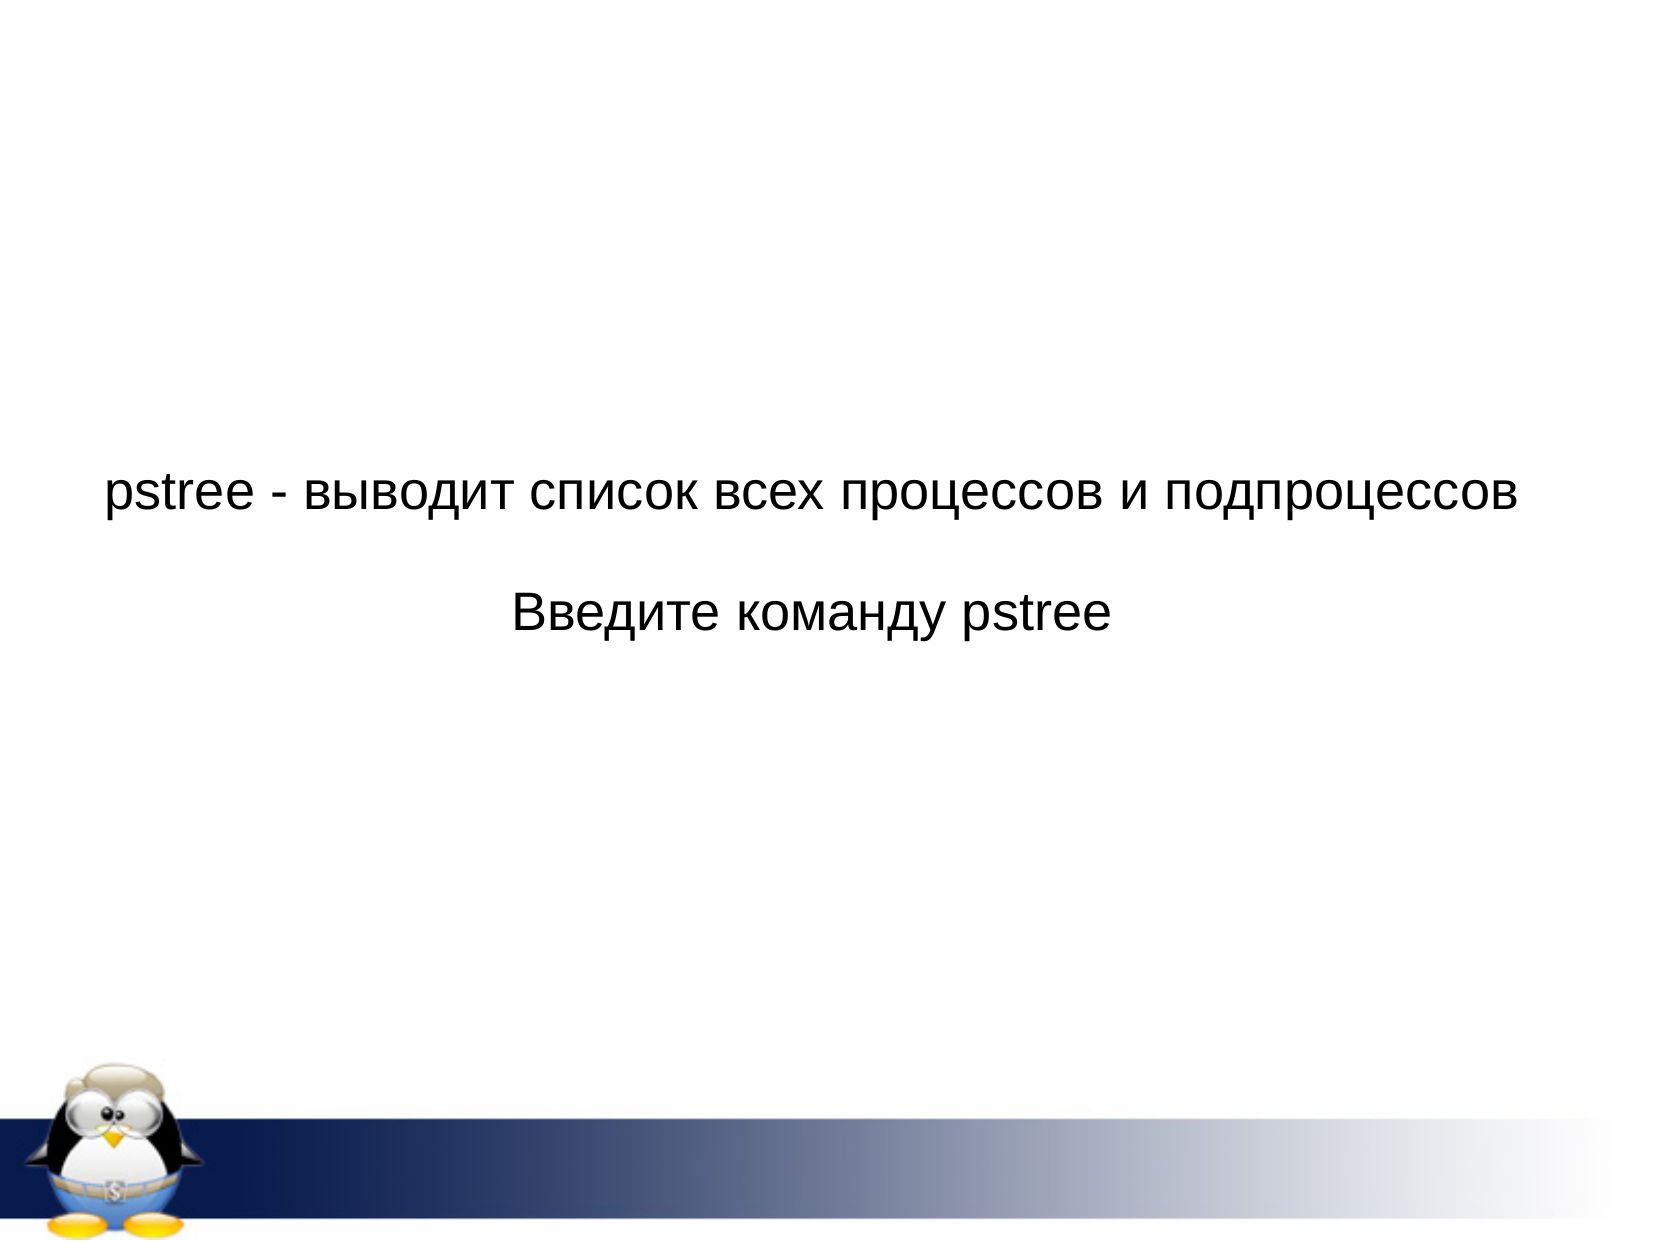

pstree - выводит список всех процессов и подпроцессов
Введите команду pstree